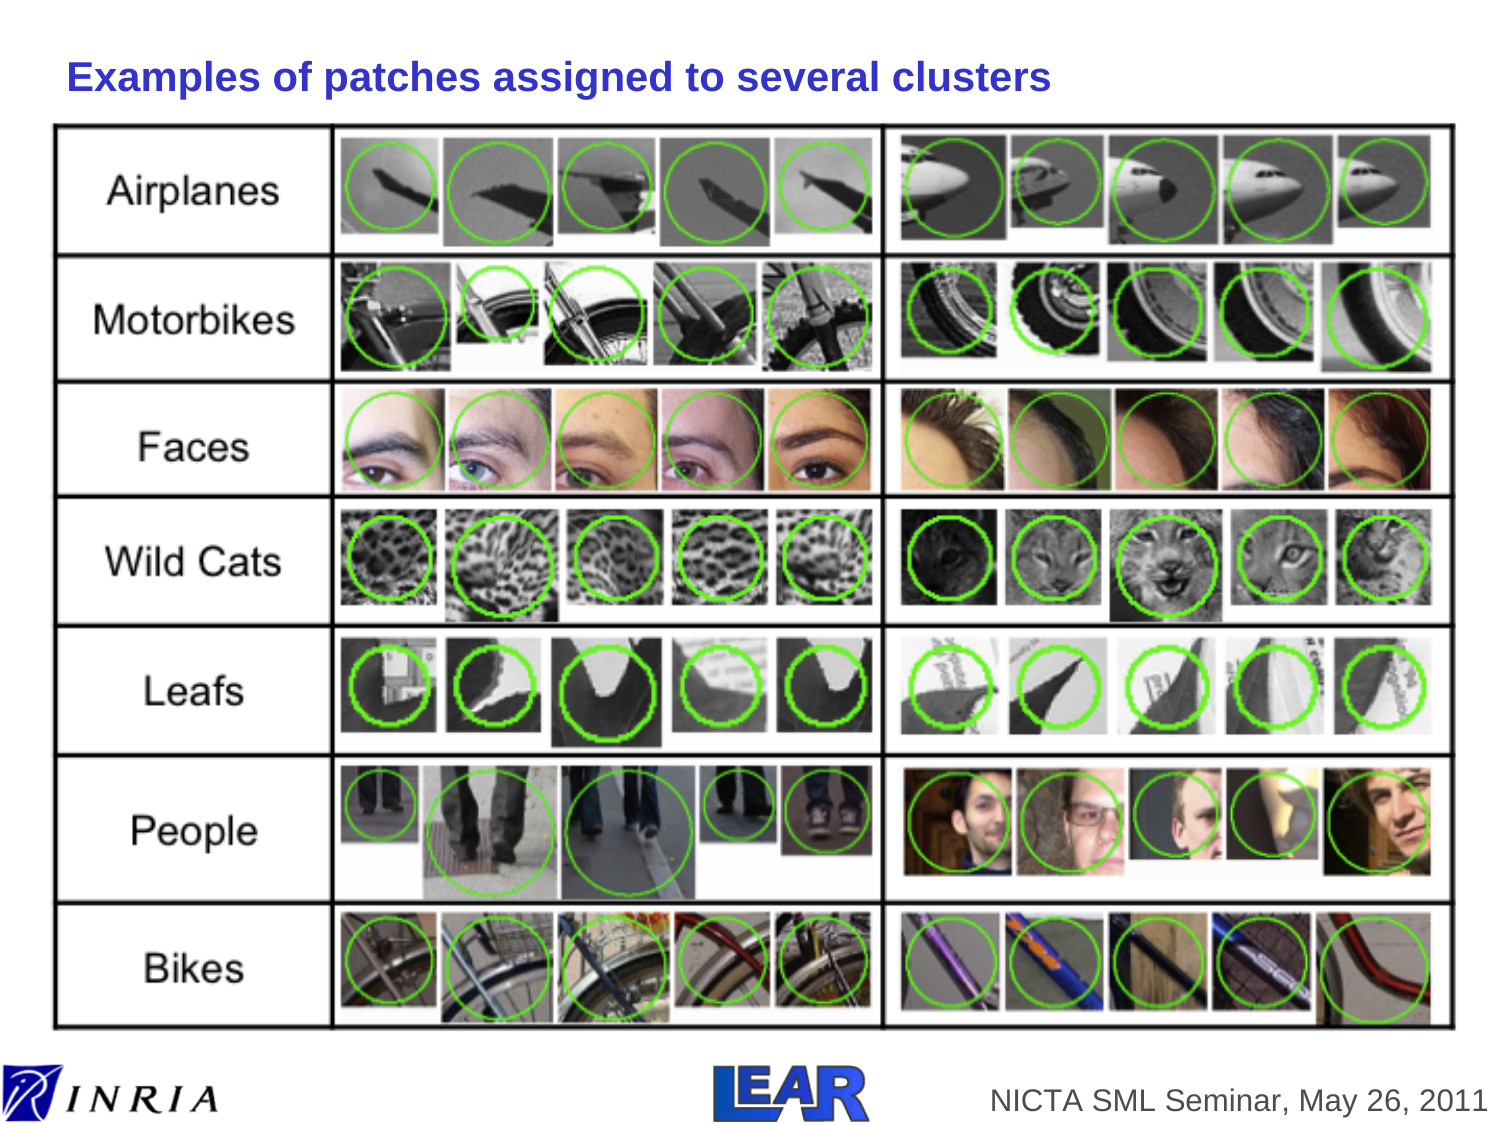

# Examples of patches assigned to several clusters